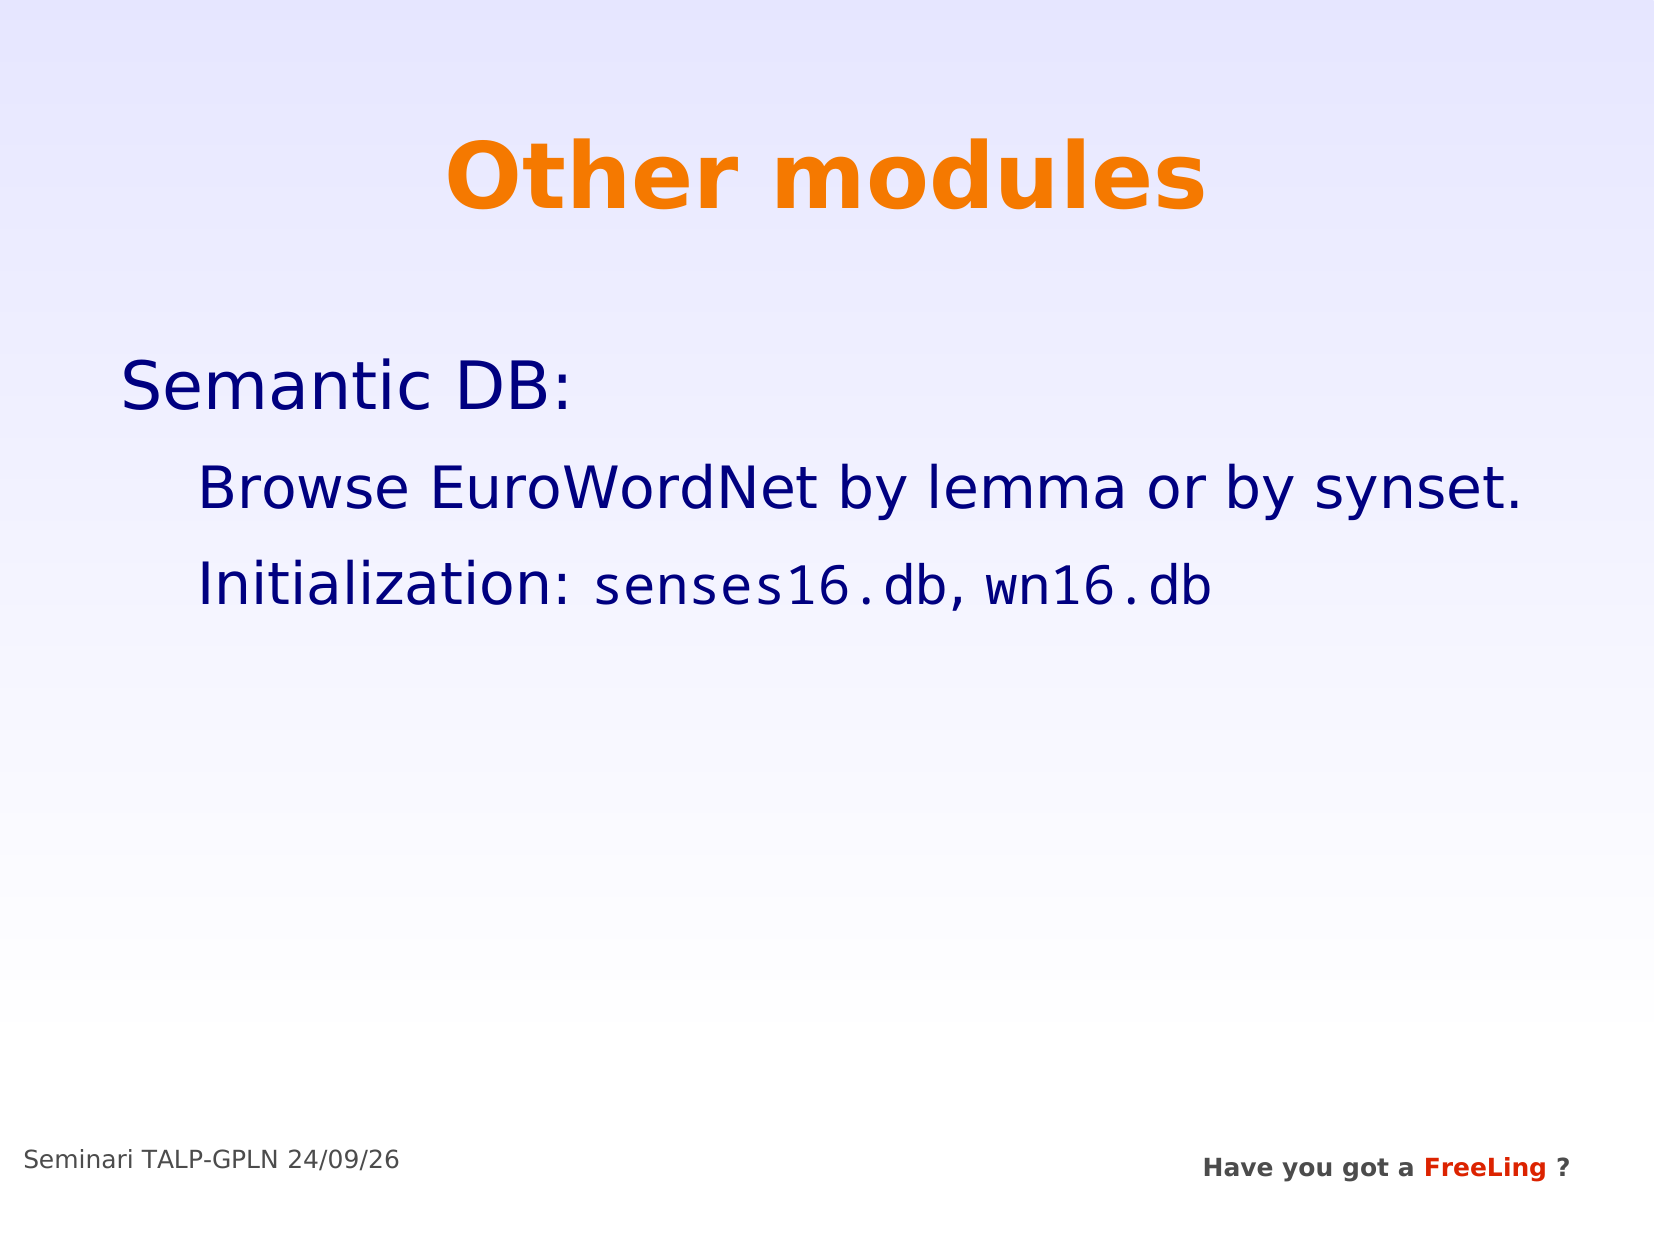

# Other modules
Semantic DB:
Browse EuroWordNet by lemma or by synset.
Initialization: senses16.db, wn16.db
14